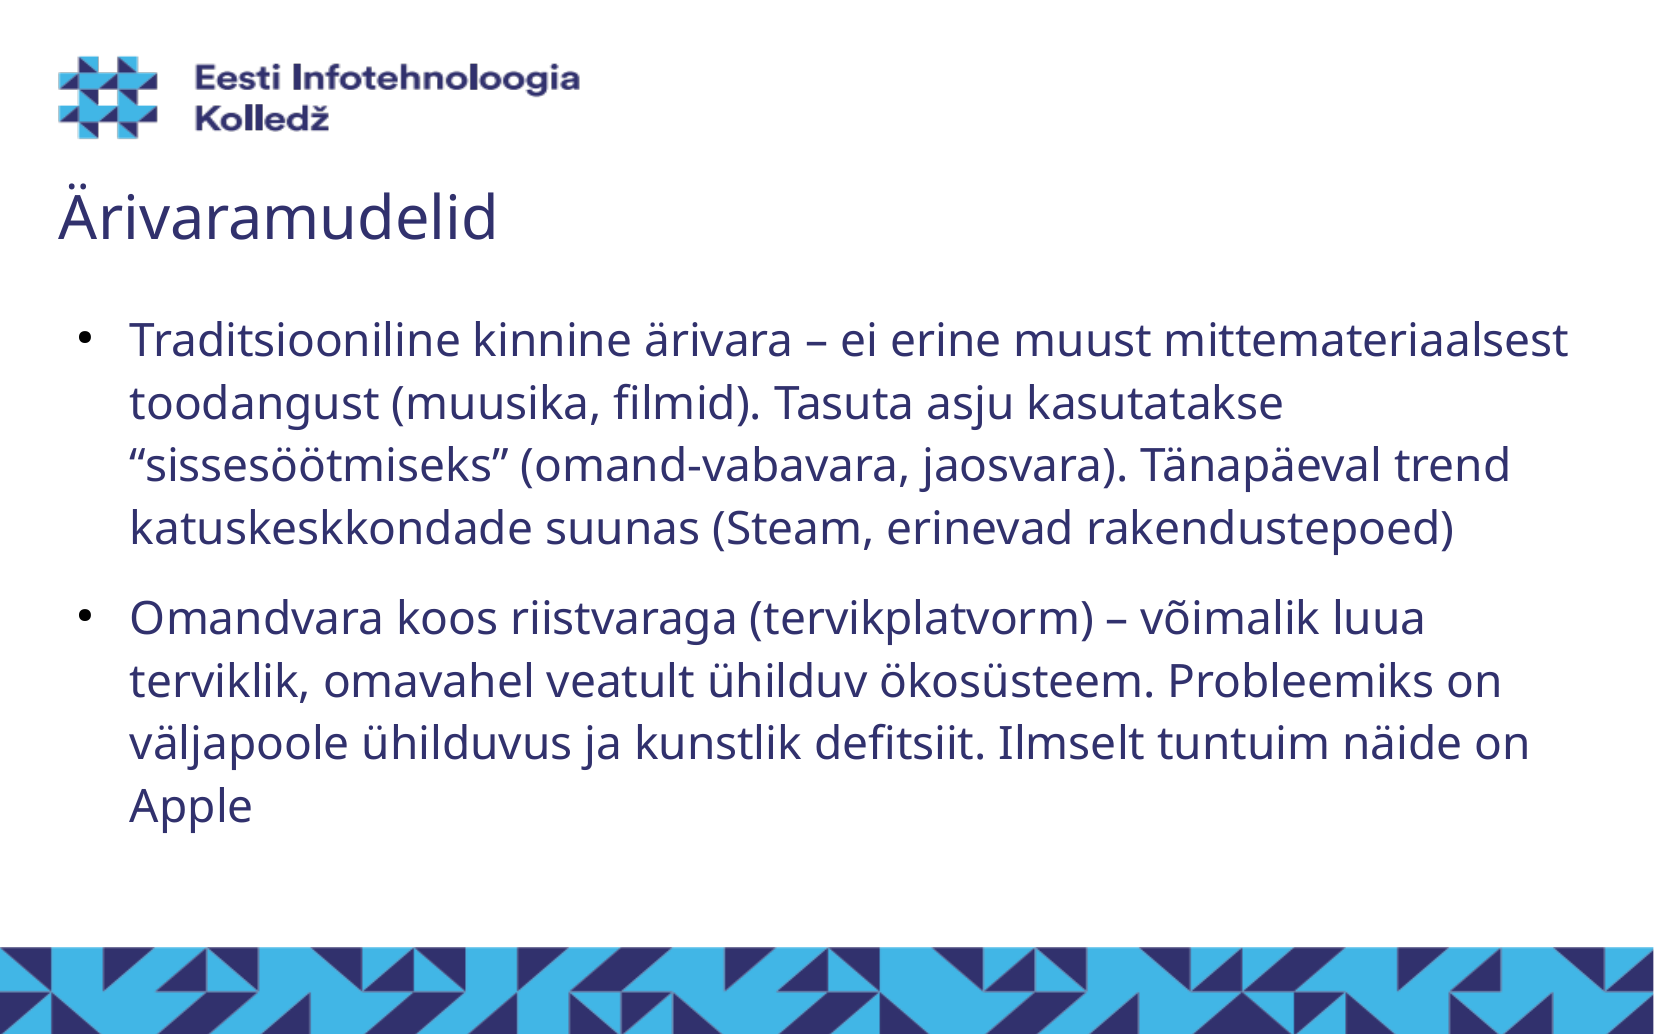

# Ärivaramudelid
Traditsiooniline kinnine ärivara – ei erine muust mittemateriaalsest toodangust (muusika, filmid). Tasuta asju kasutatakse “sissesöötmiseks” (omand-vabavara, jaosvara). Tänapäeval trend katuskeskkondade suunas (Steam, erinevad rakendustepoed)
Omandvara koos riistvaraga (tervikplatvorm) – võimalik luua terviklik, omavahel veatult ühilduv ökosüsteem. Probleemiks on väljapoole ühilduvus ja kunstlik defitsiit. Ilmselt tuntuim näide on Apple